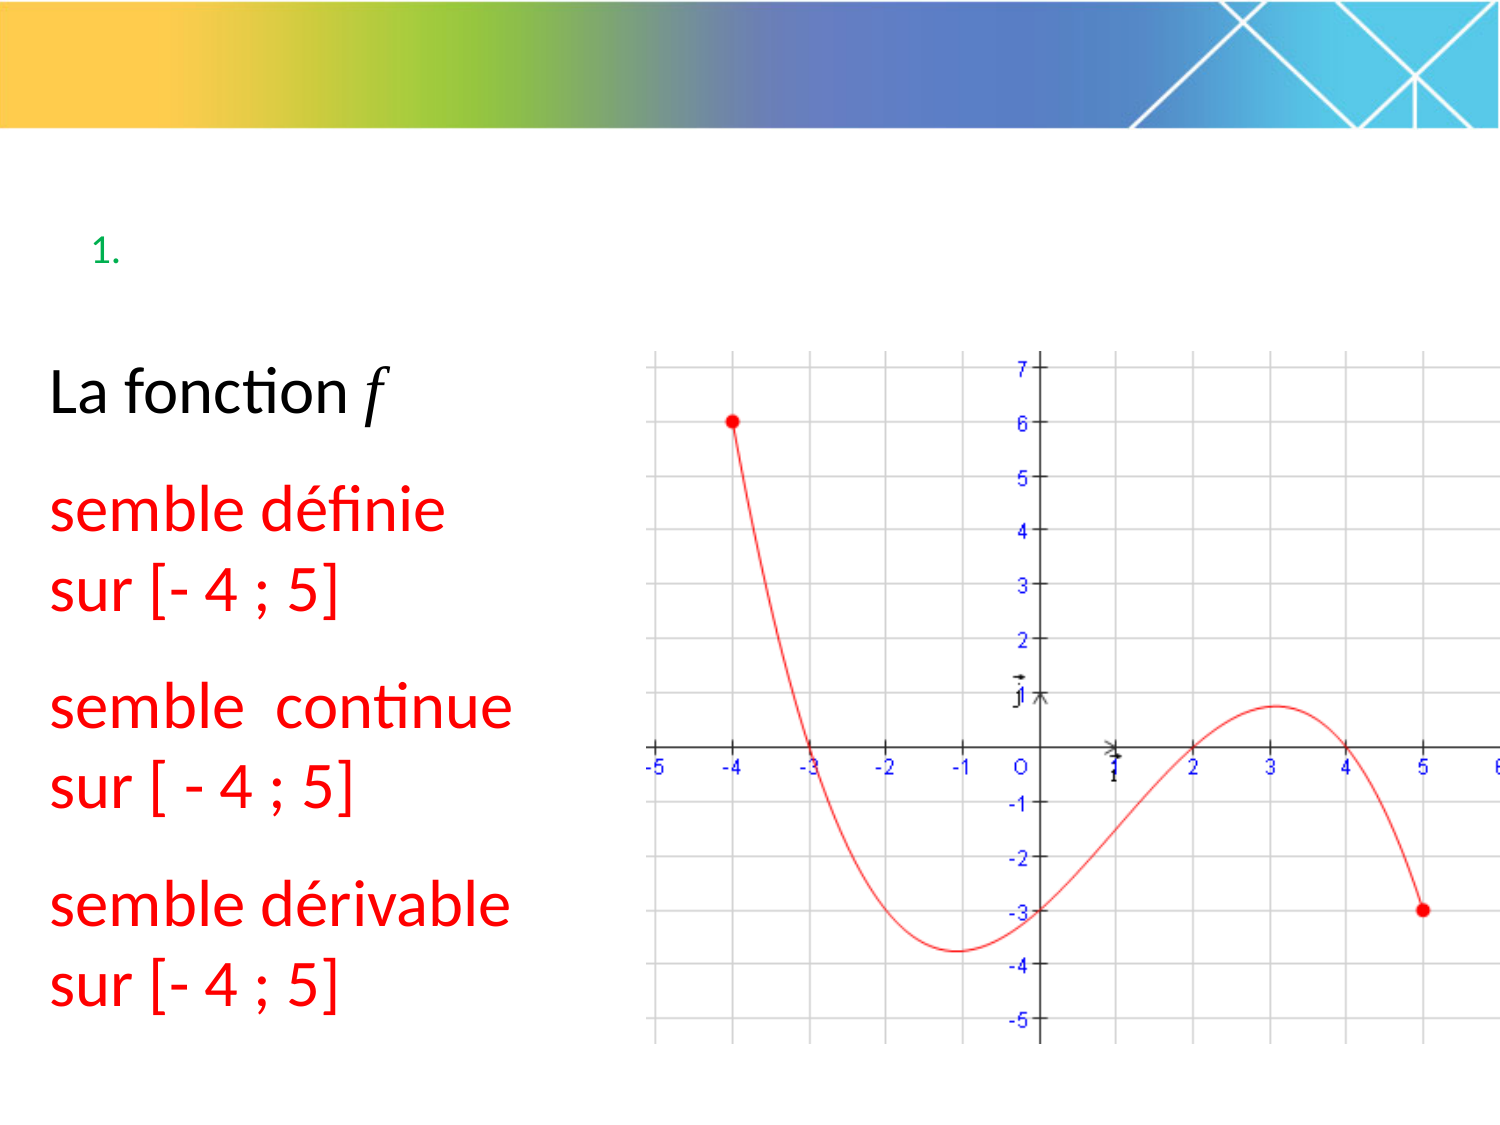

#
La fonction f
semble définie
sur [- 4 ; 5]
semble continue
sur [ - 4 ; 5]
semble dérivable
sur [- 4 ; 5]